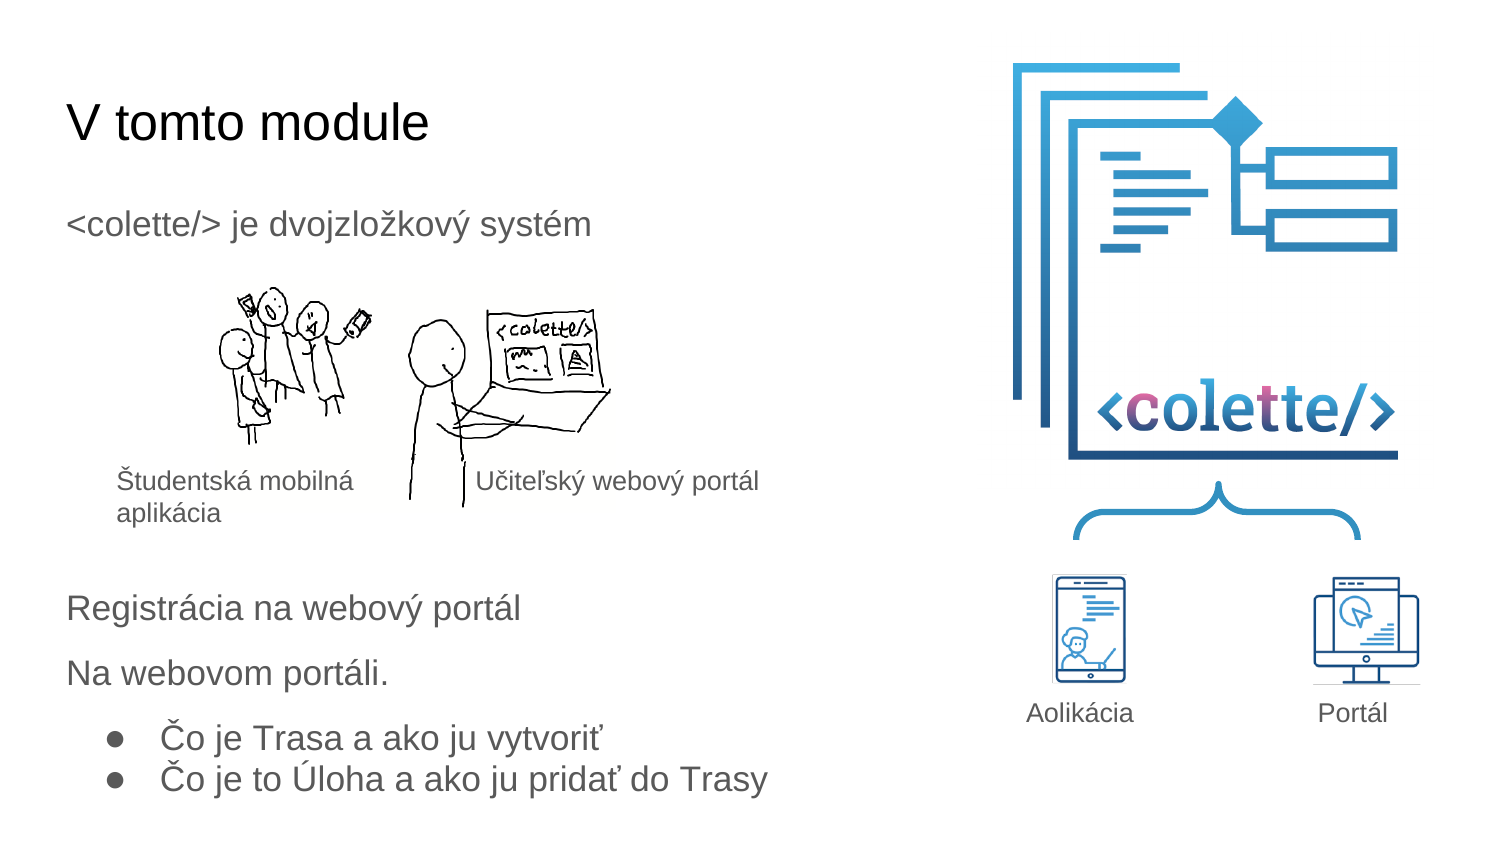

# V tomto module
<colette/> je dvojzložkový systém
Registrácia na webový portál
Na webovom portáli.
Čo je Trasa a ako ju vytvoriť
Čo je to Úloha a ako ju pridať do Trasy
Študentská mobilná aplikácia
Učiteľský webový portál
Aolikácia
Portál